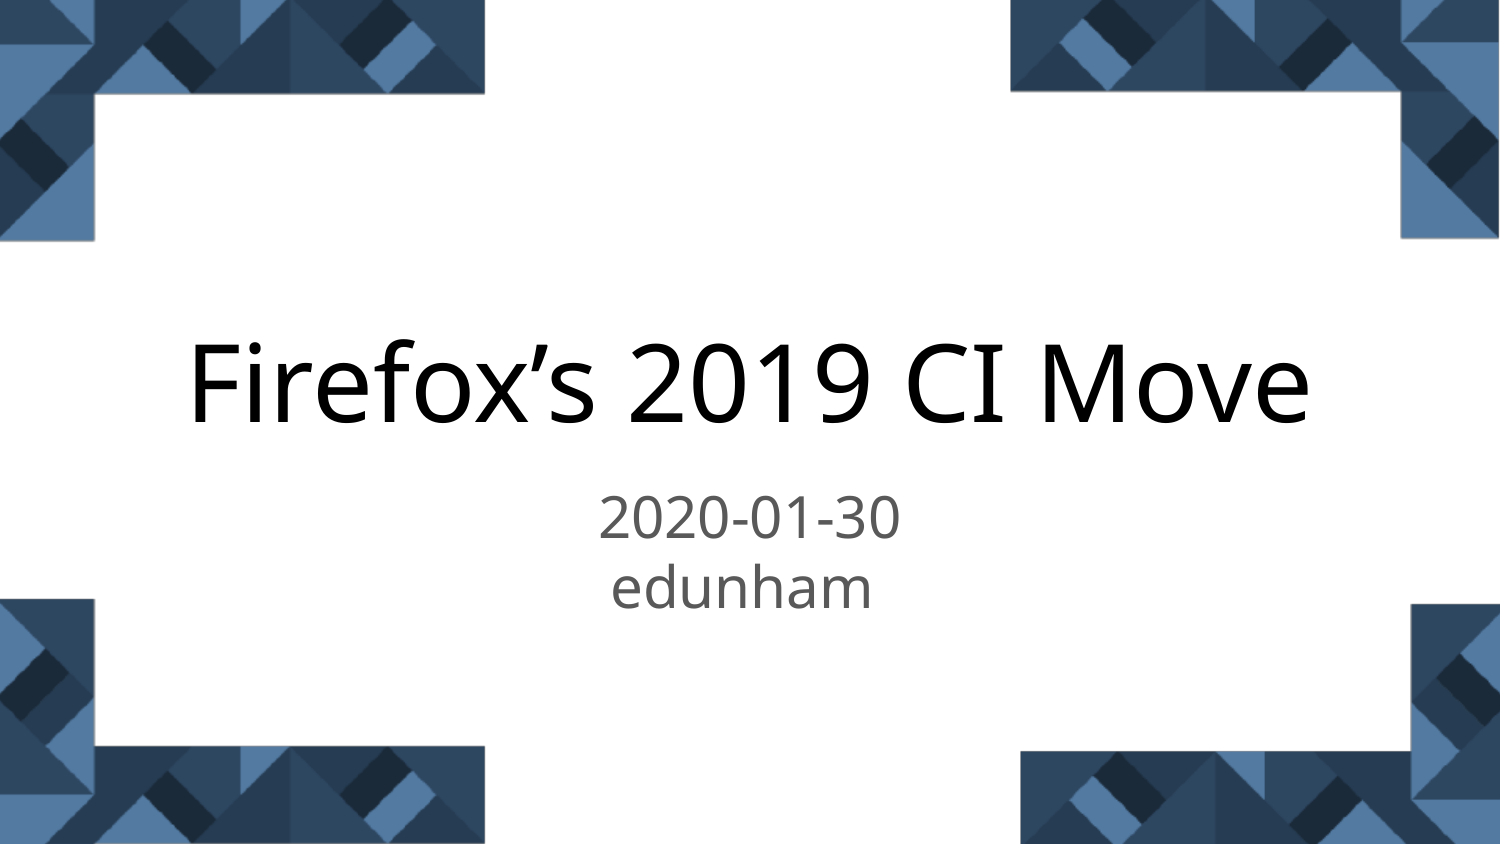

# Firefox’s 2019 CI Move
2020-01-30
edunham